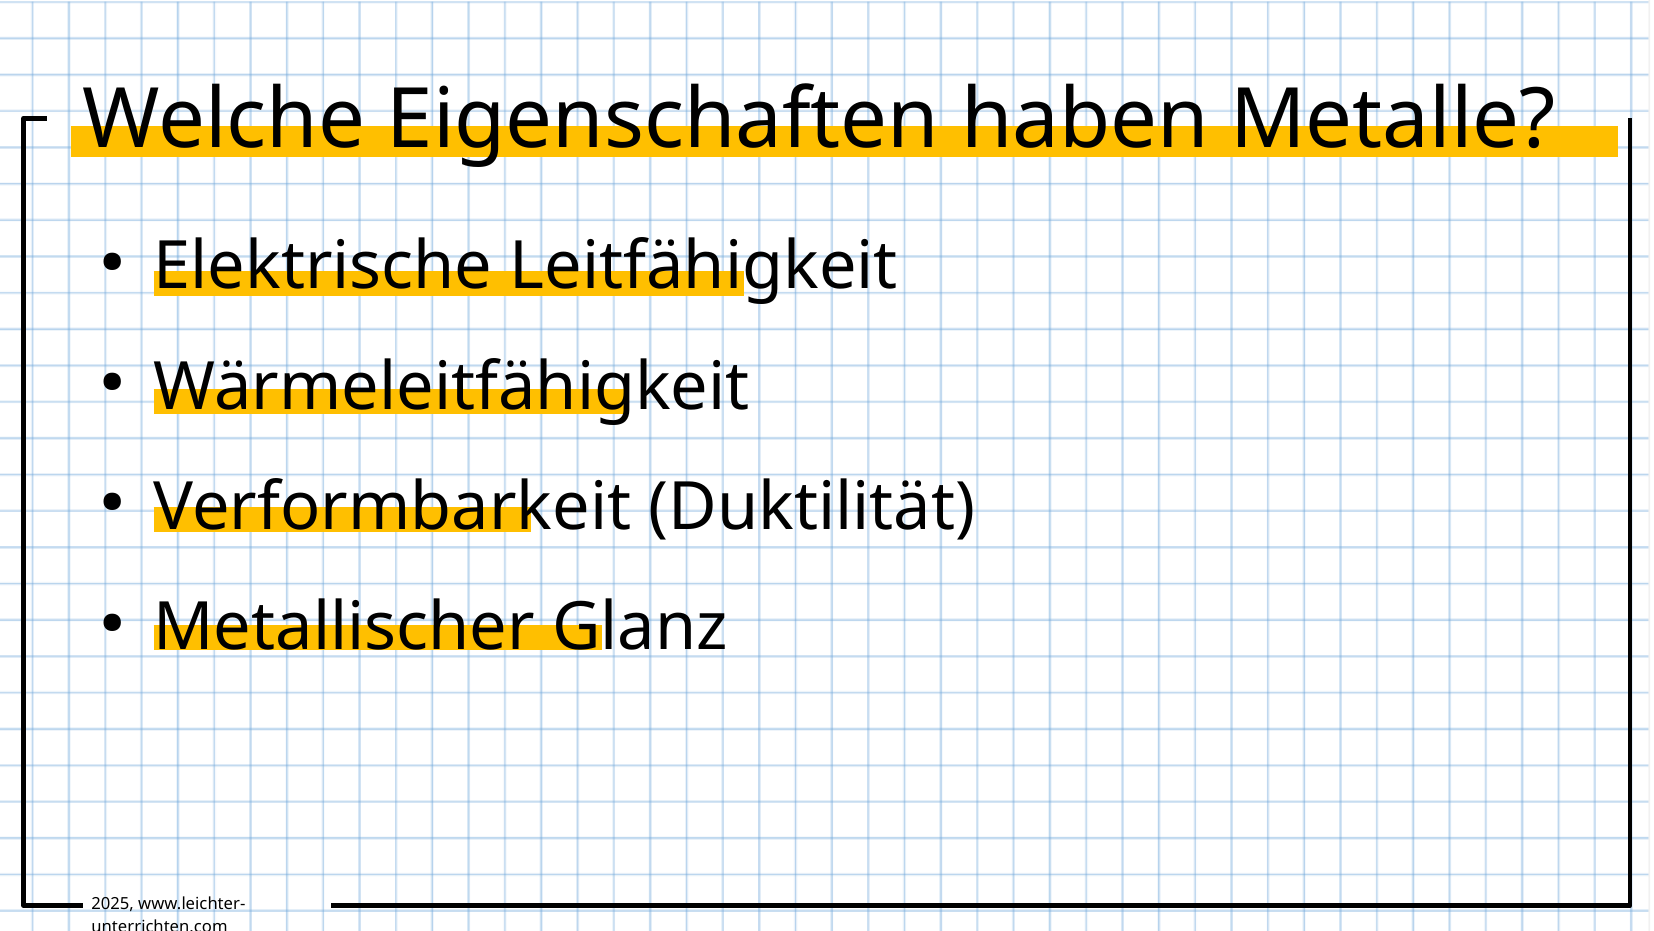

# Welche Eigenschaften haben Metalle?
Elektrische Leitfähigkeit
Wärmeleitfähigkeit
Verformbarkeit (Duktilität)
Metallischer Glanz